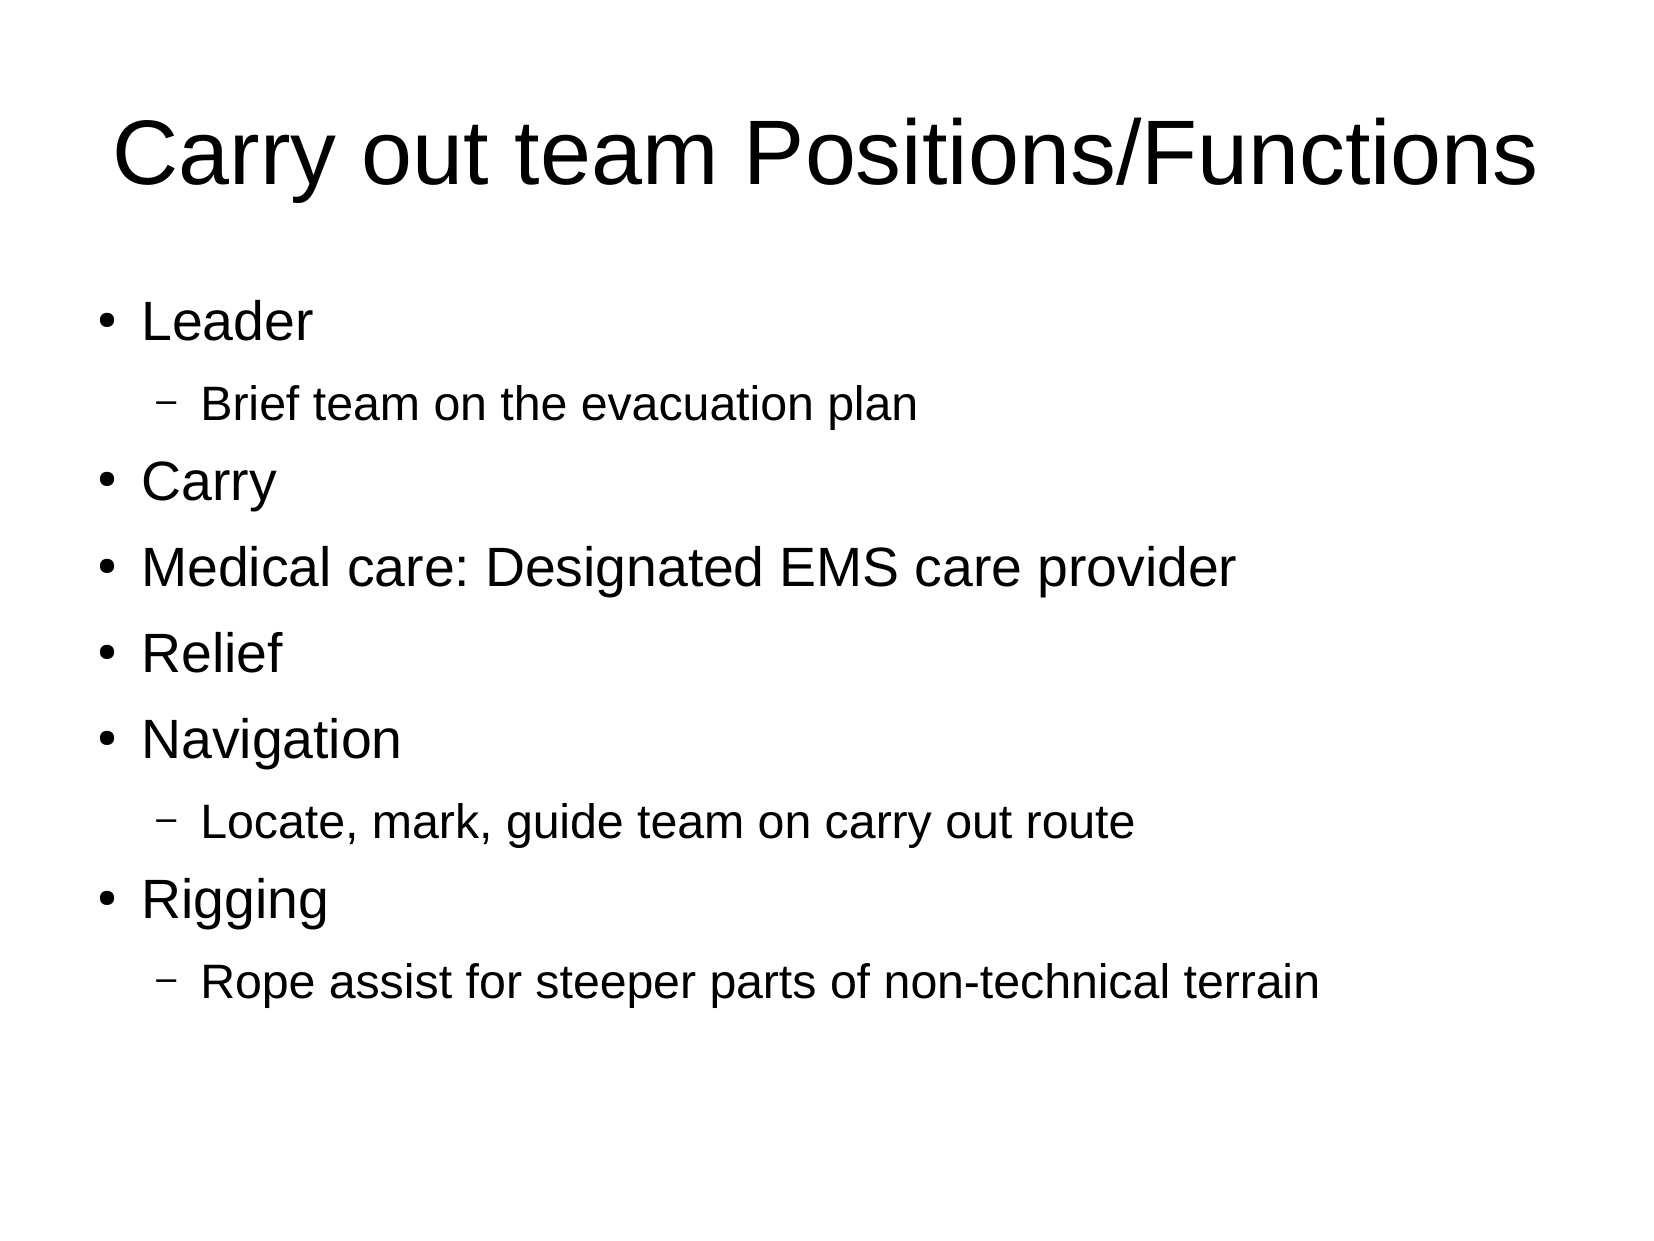

# Carry out team Positions/Functions
Leader
Brief team on the evacuation plan
Carry
Medical care: Designated EMS care provider
Relief
Navigation
Locate, mark, guide team on carry out route
Rigging
Rope assist for steeper parts of non-technical terrain